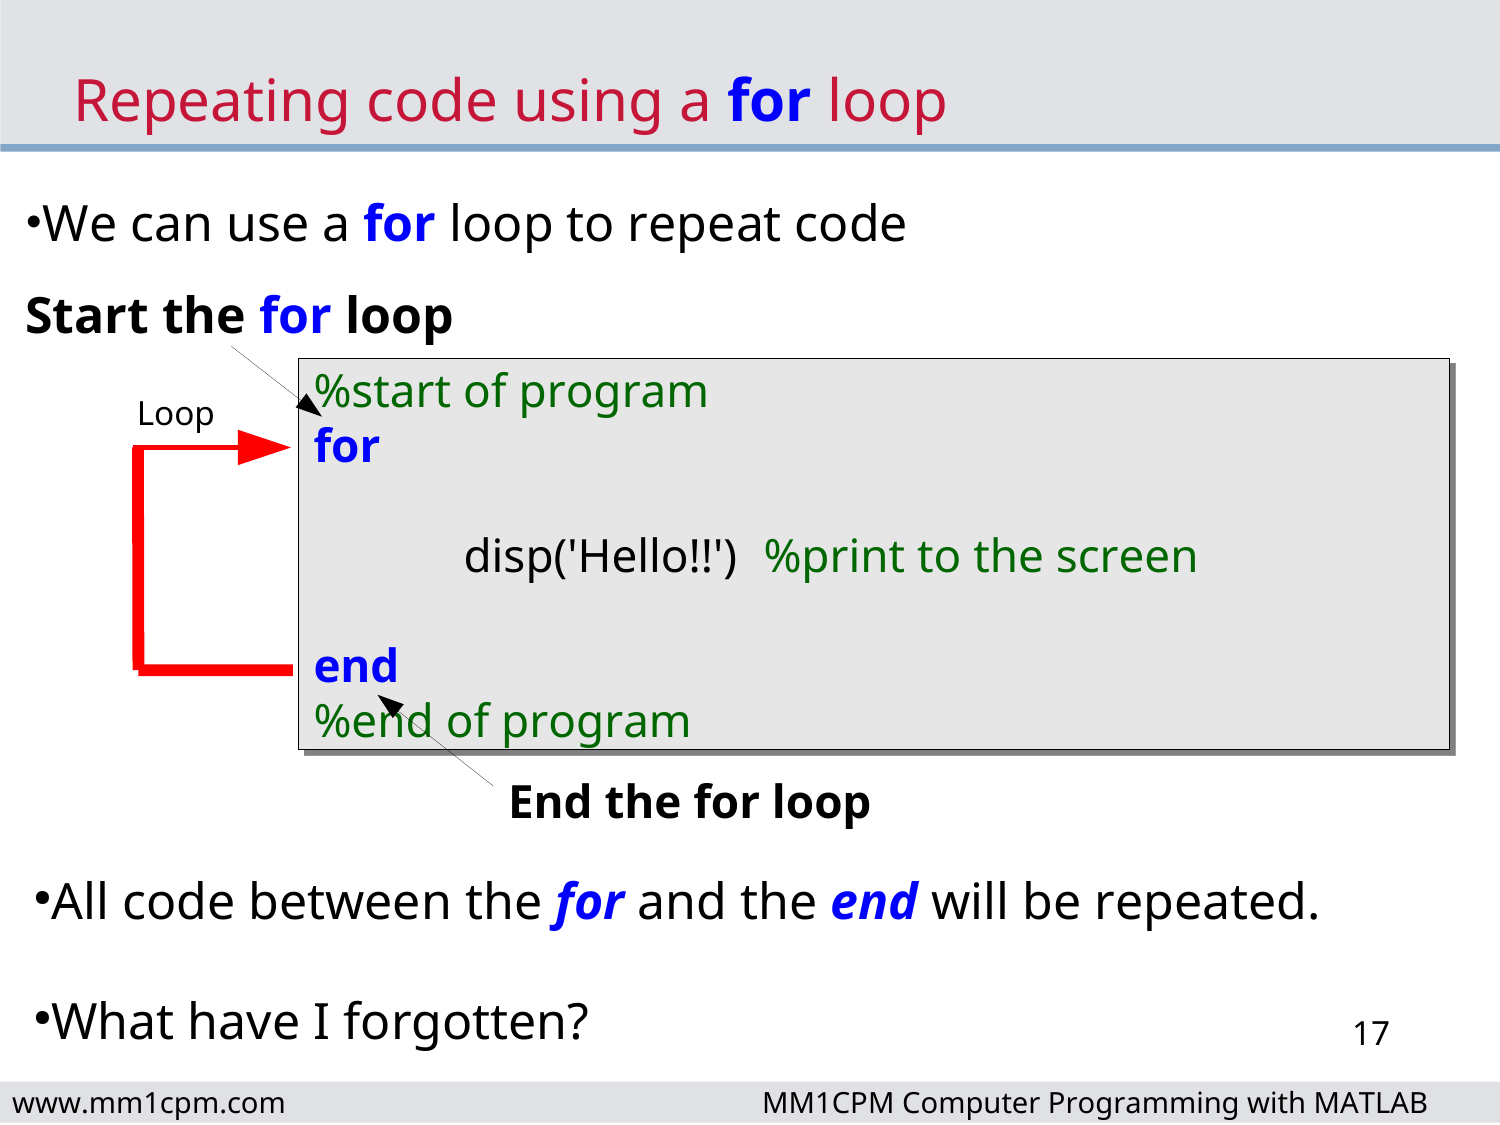

# Repeating code using a for loop
We can use a for loop to repeat code
Start the for loop
%start of program
for
	disp('Hello!!')	%print to the screen
end
%end of program
Loop
End the for loop
All code between the for and the end will be repeated.
What have I forgotten?